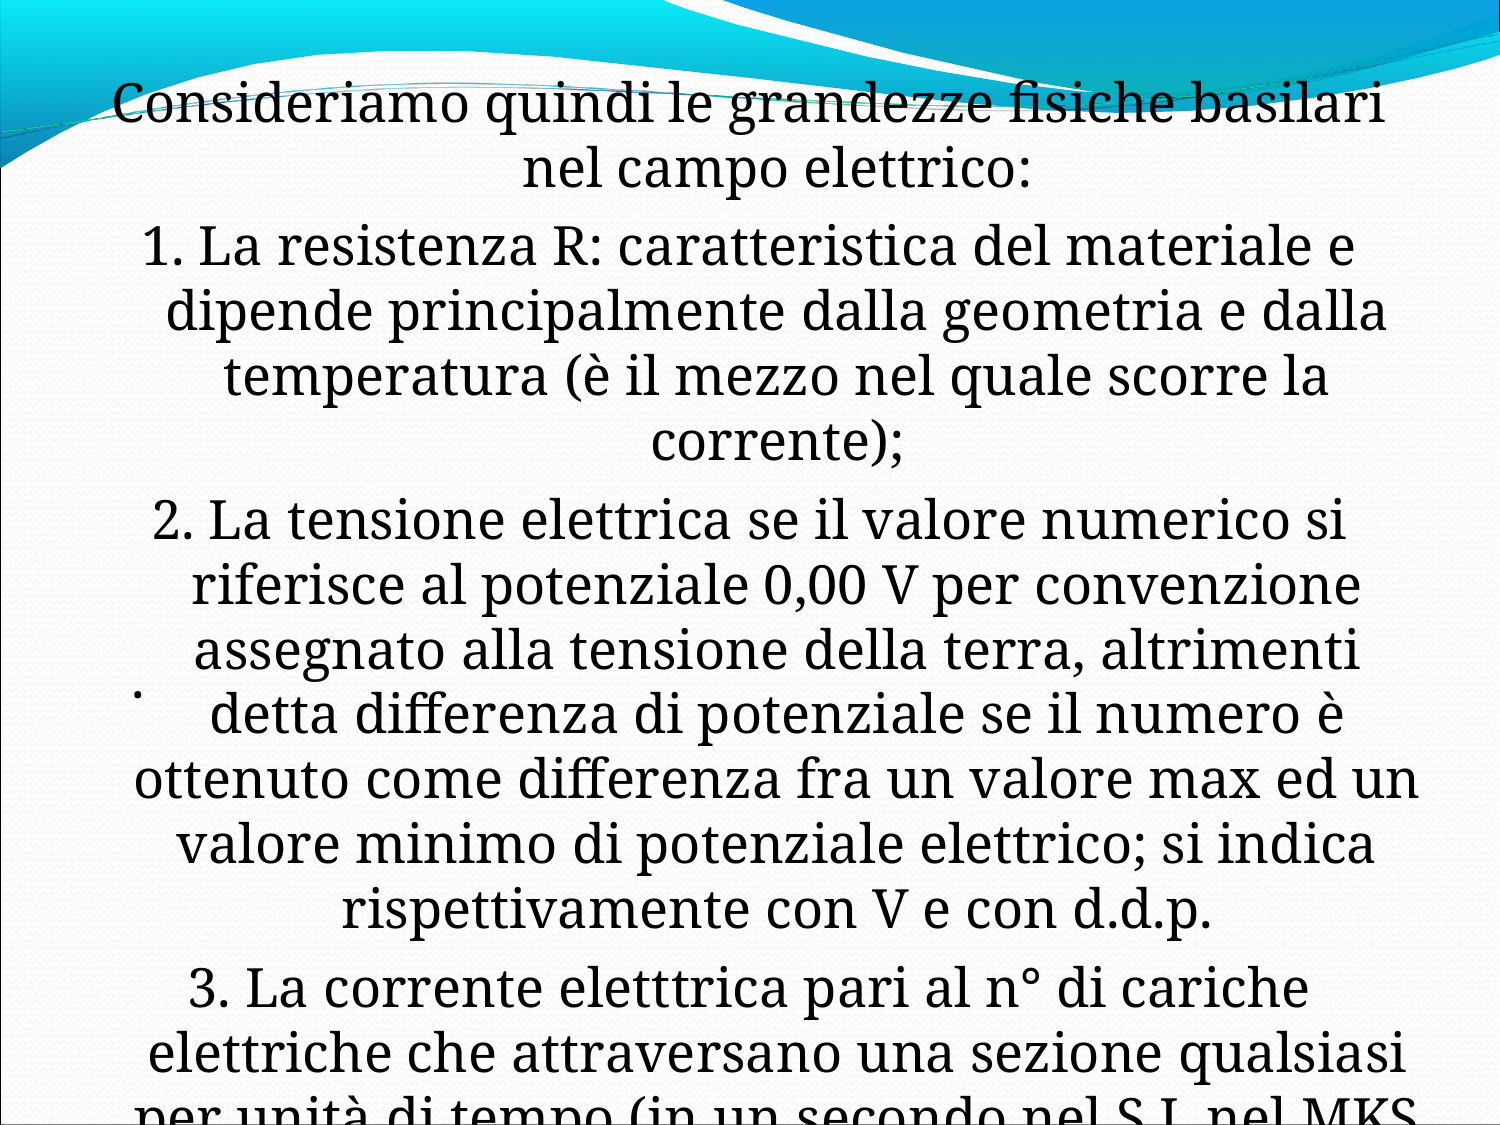

# Consideriamo quindi le grandezze fisiche basilari nel campo elettrico:
1. La resistenza R: caratteristica del materiale e dipende principalmente dalla geometria e dalla temperatura (è il mezzo nel quale scorre la corrente);
2. La tensione elettrica se il valore numerico si riferisce al potenziale 0,00 V per convenzione assegnato alla tensione della terra, altrimenti detta differenza di potenziale se il numero è ottenuto come differenza fra un valore max ed un valore minimo di potenziale elettrico; si indica rispettivamente con V e con d.d.p.
3. La corrente eletttrica pari al n° di cariche elettriche che attraversano una sezione qualsiasi per unità di tempo (in un secondo nel S.I. nel MKS e nel CGS)
 .